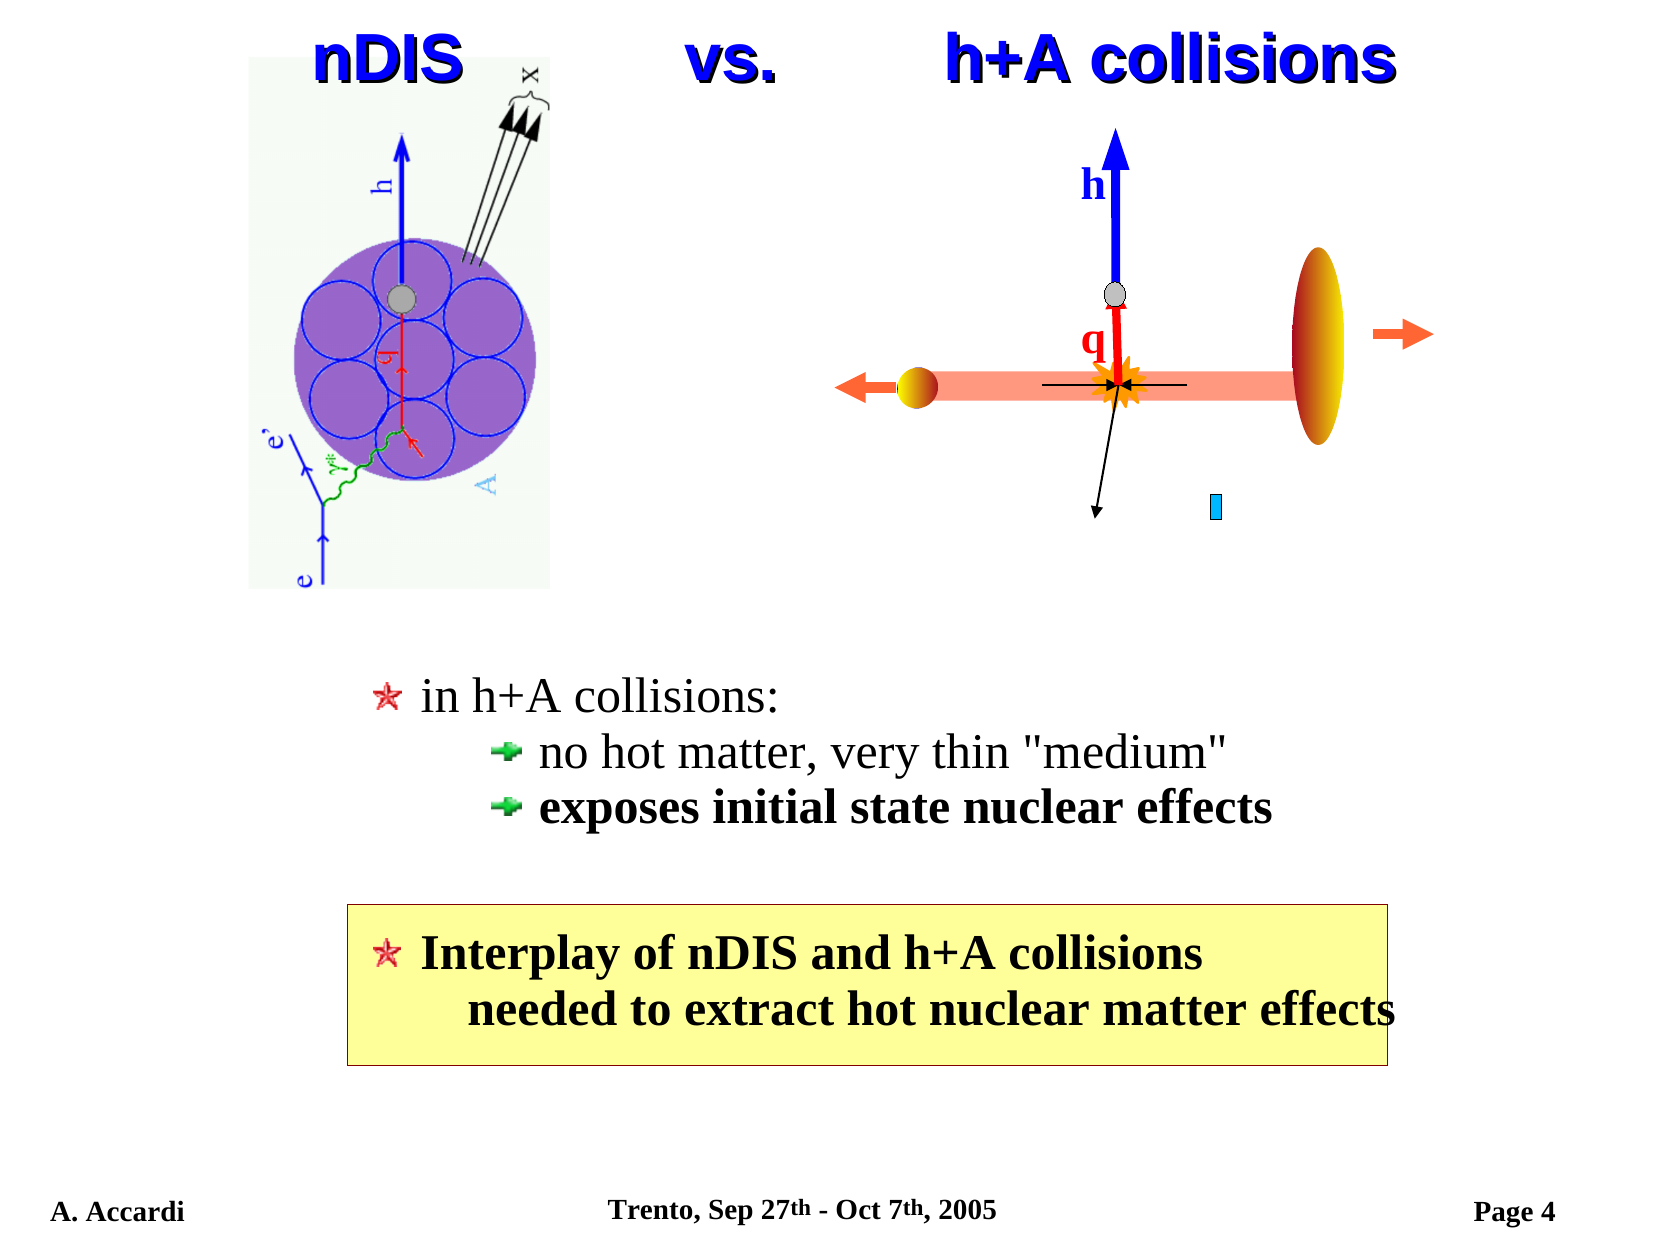

nDIS vs. h+A collisions
h
q
in h+A collisions:
no hot matter, very thin "medium"
exposes initial state nuclear effects
Interplay of nDIS and h+A collisions
needed to extract hot nuclear matter effects
A. Accardi
Trento, Sep 27th - Oct 7th, 2005
Page